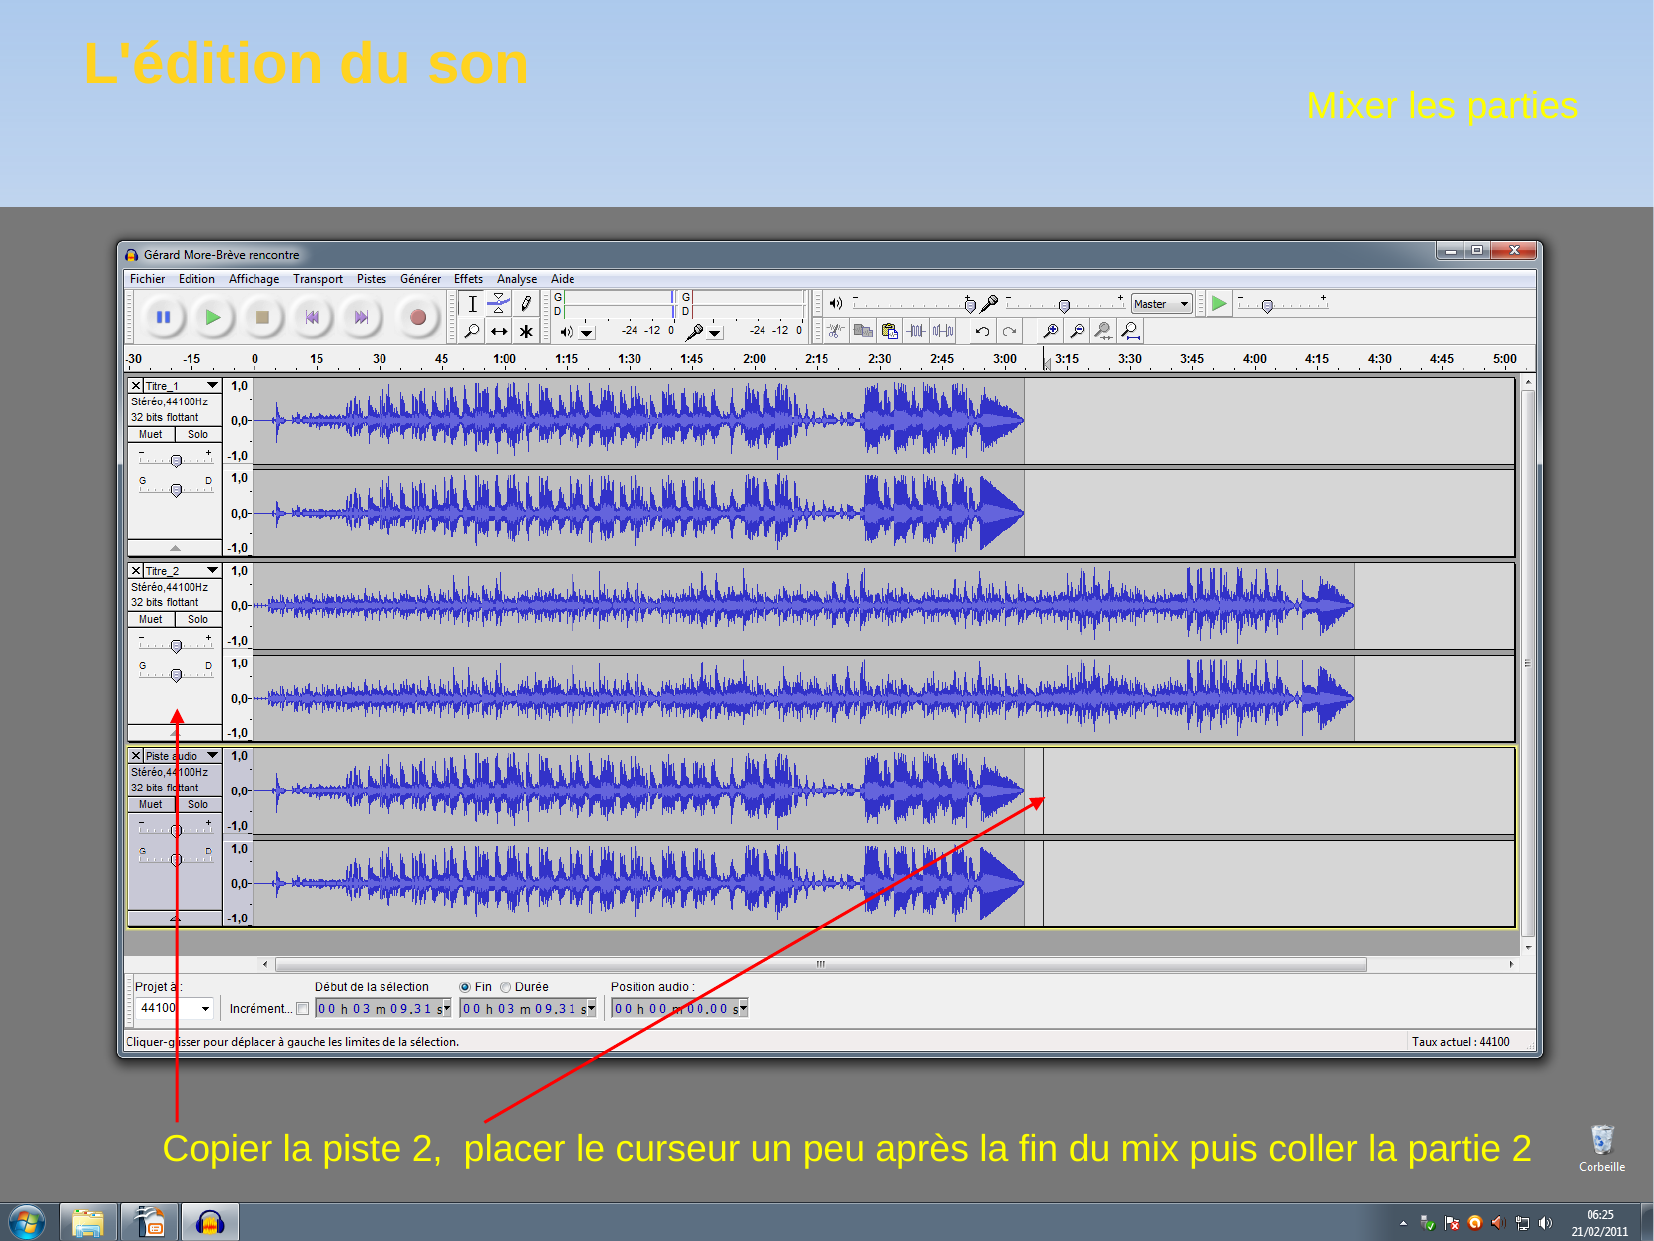

L'édition du son
 Mixer les parties
#
Copier la piste 2, placer le curseur un peu après la fin du mix puis coller la partie 2